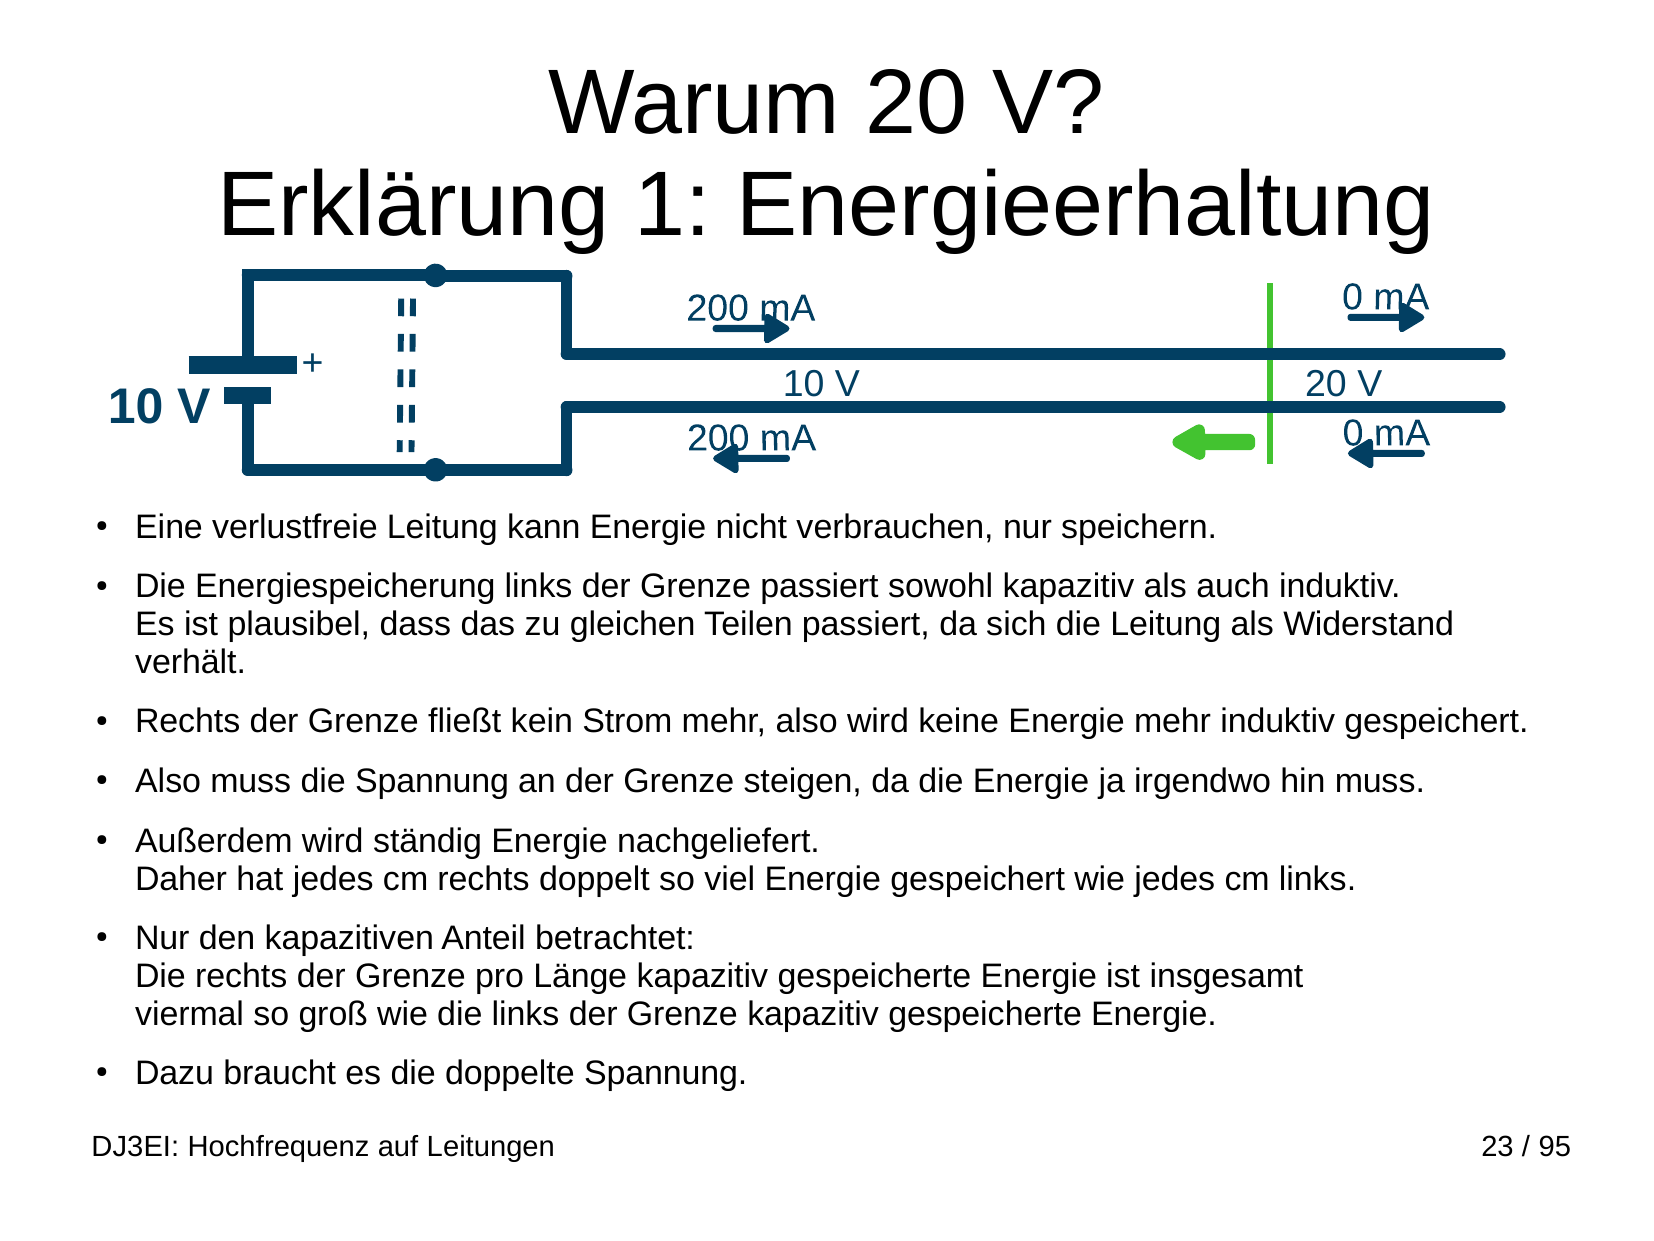

# Warum 20 V? Erklärung 1: Energieerhaltung
0 mA
200 mA
+
10 V
20 V
10 V
0 mA
200 mA
Eine verlustfreie Leitung kann Energie nicht verbrauchen, nur speichern.
Die Energiespeicherung links der Grenze passiert sowohl kapazitiv als auch induktiv.
Es ist plausibel, dass das zu gleichen Teilen passiert, da sich die Leitung als Widerstand verhält.
Rechts der Grenze fließt kein Strom mehr, also wird keine Energie mehr induktiv gespeichert.
Also muss die Spannung an der Grenze steigen, da die Energie ja irgendwo hin muss.
Außerdem wird ständig Energie nachgeliefert.
Daher hat jedes cm rechts doppelt so viel Energie gespeichert wie jedes cm links.
Nur den kapazitiven Anteil betrachtet:
Die rechts der Grenze pro Länge kapazitiv gespeicherte Energie ist insgesamt
viermal so groß wie die links der Grenze kapazitiv gespeicherte Energie.
Dazu braucht es die doppelte Spannung.